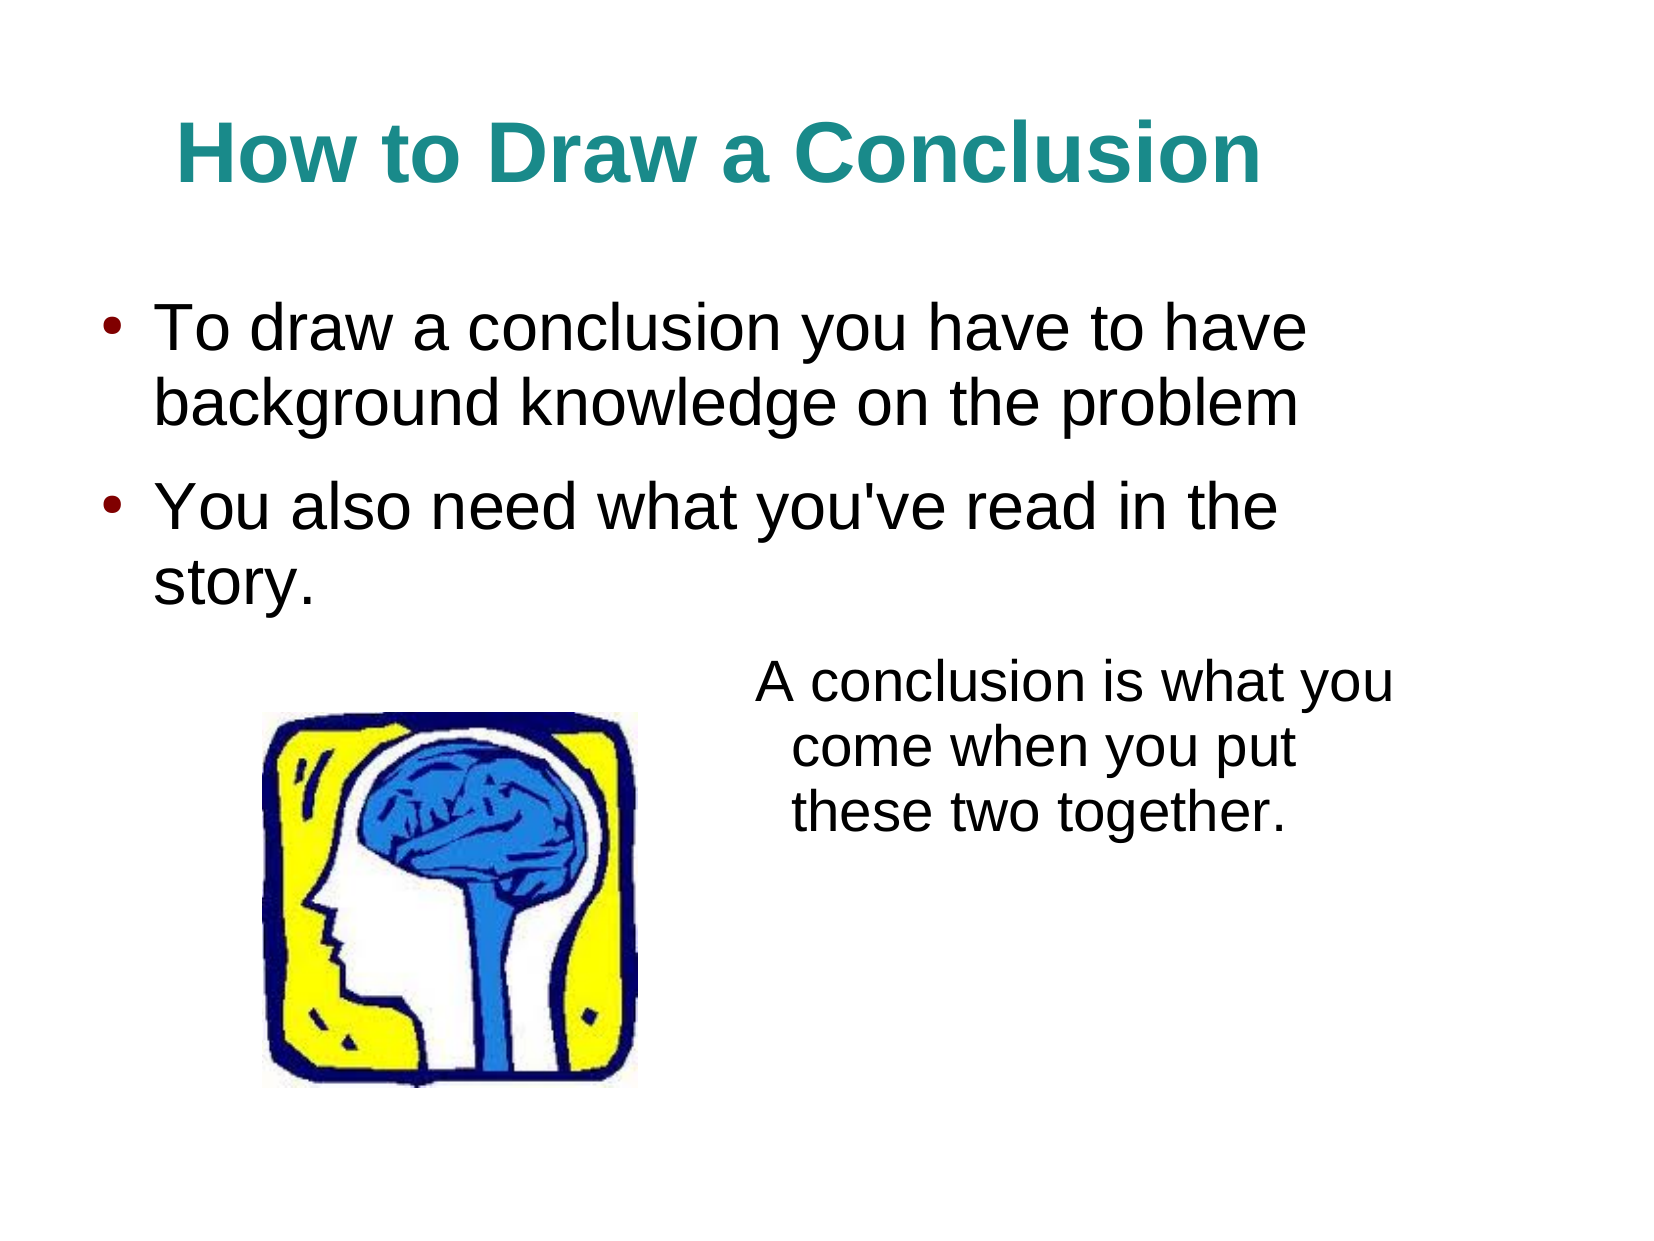

# How to Draw a Conclusion
To draw a conclusion you have to have background knowledge on the problem
You also need what you've read in the story.
A conclusion is what you come when you put these two together.